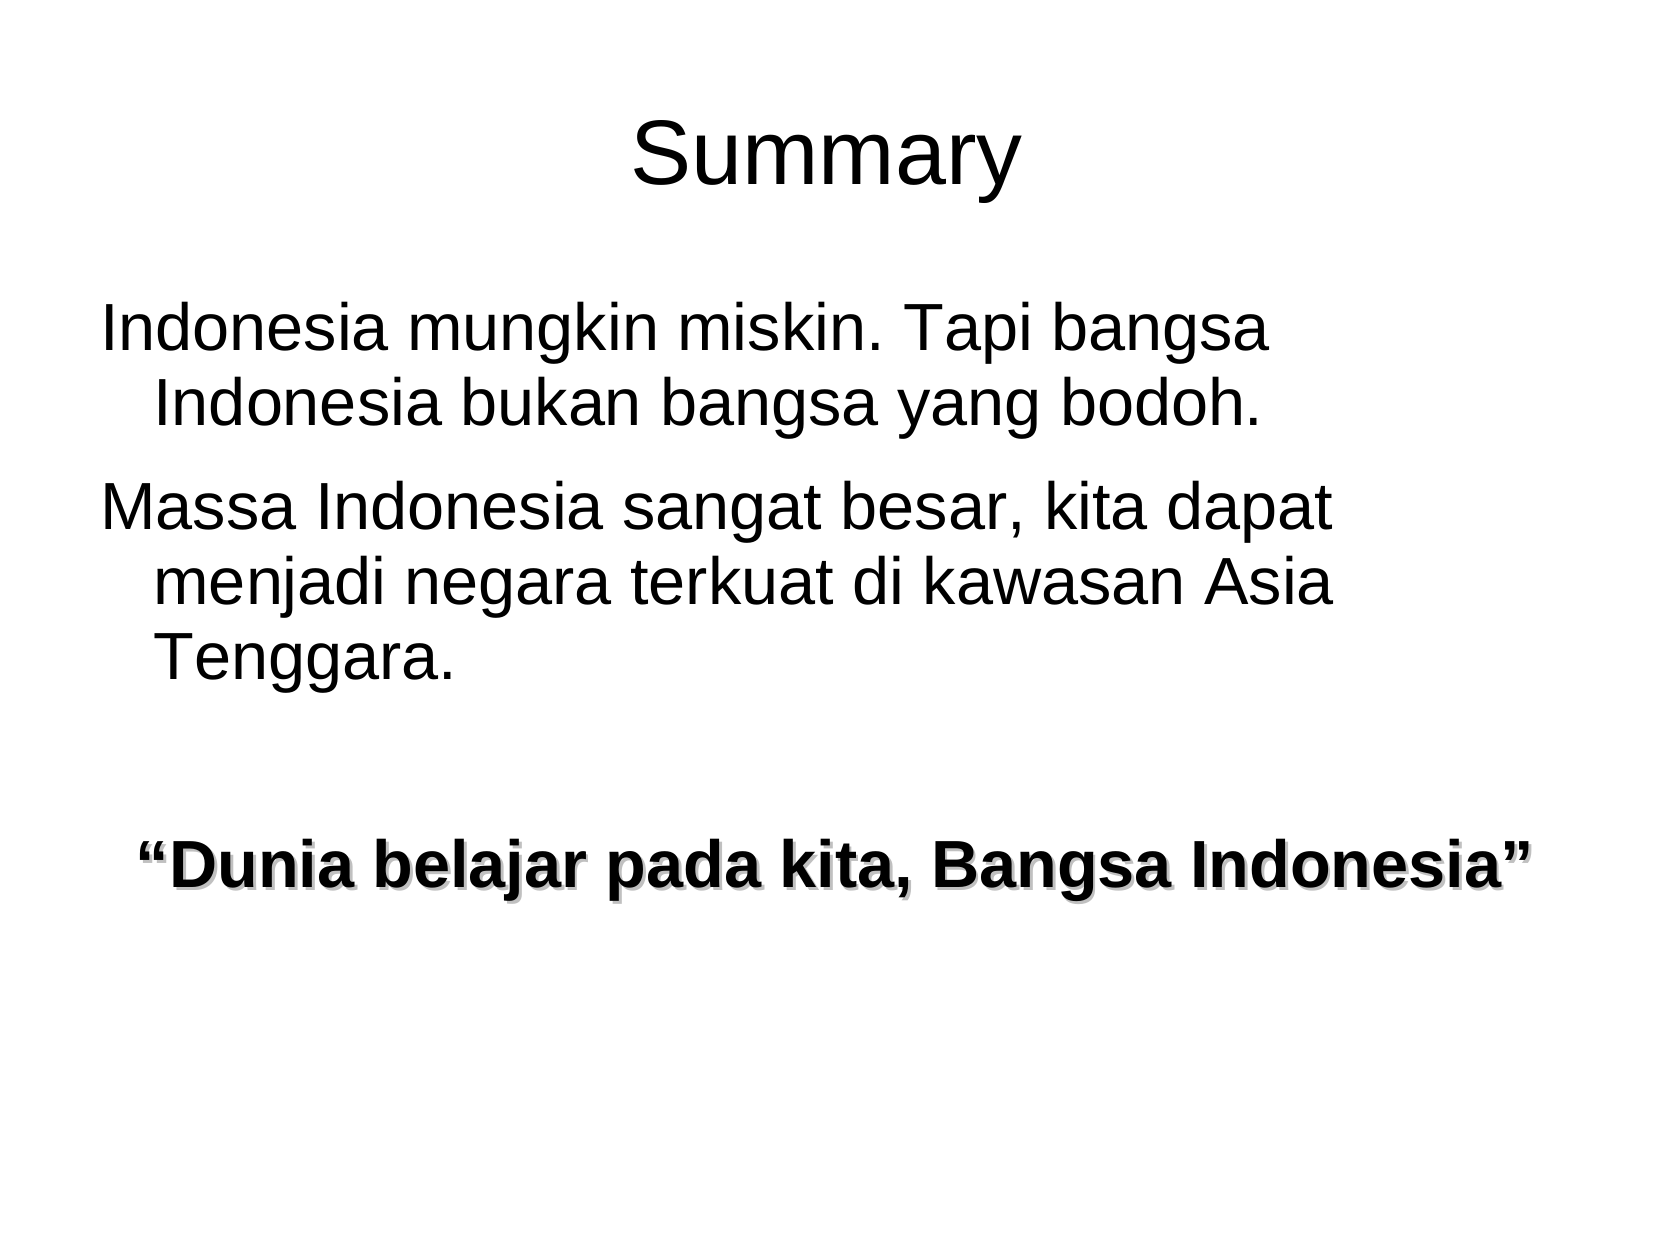

# Summary
Indonesia mungkin miskin. Tapi bangsa Indonesia bukan bangsa yang bodoh.
Massa Indonesia sangat besar, kita dapat menjadi negara terkuat di kawasan Asia Tenggara.
“Dunia belajar pada kita, Bangsa Indonesia”